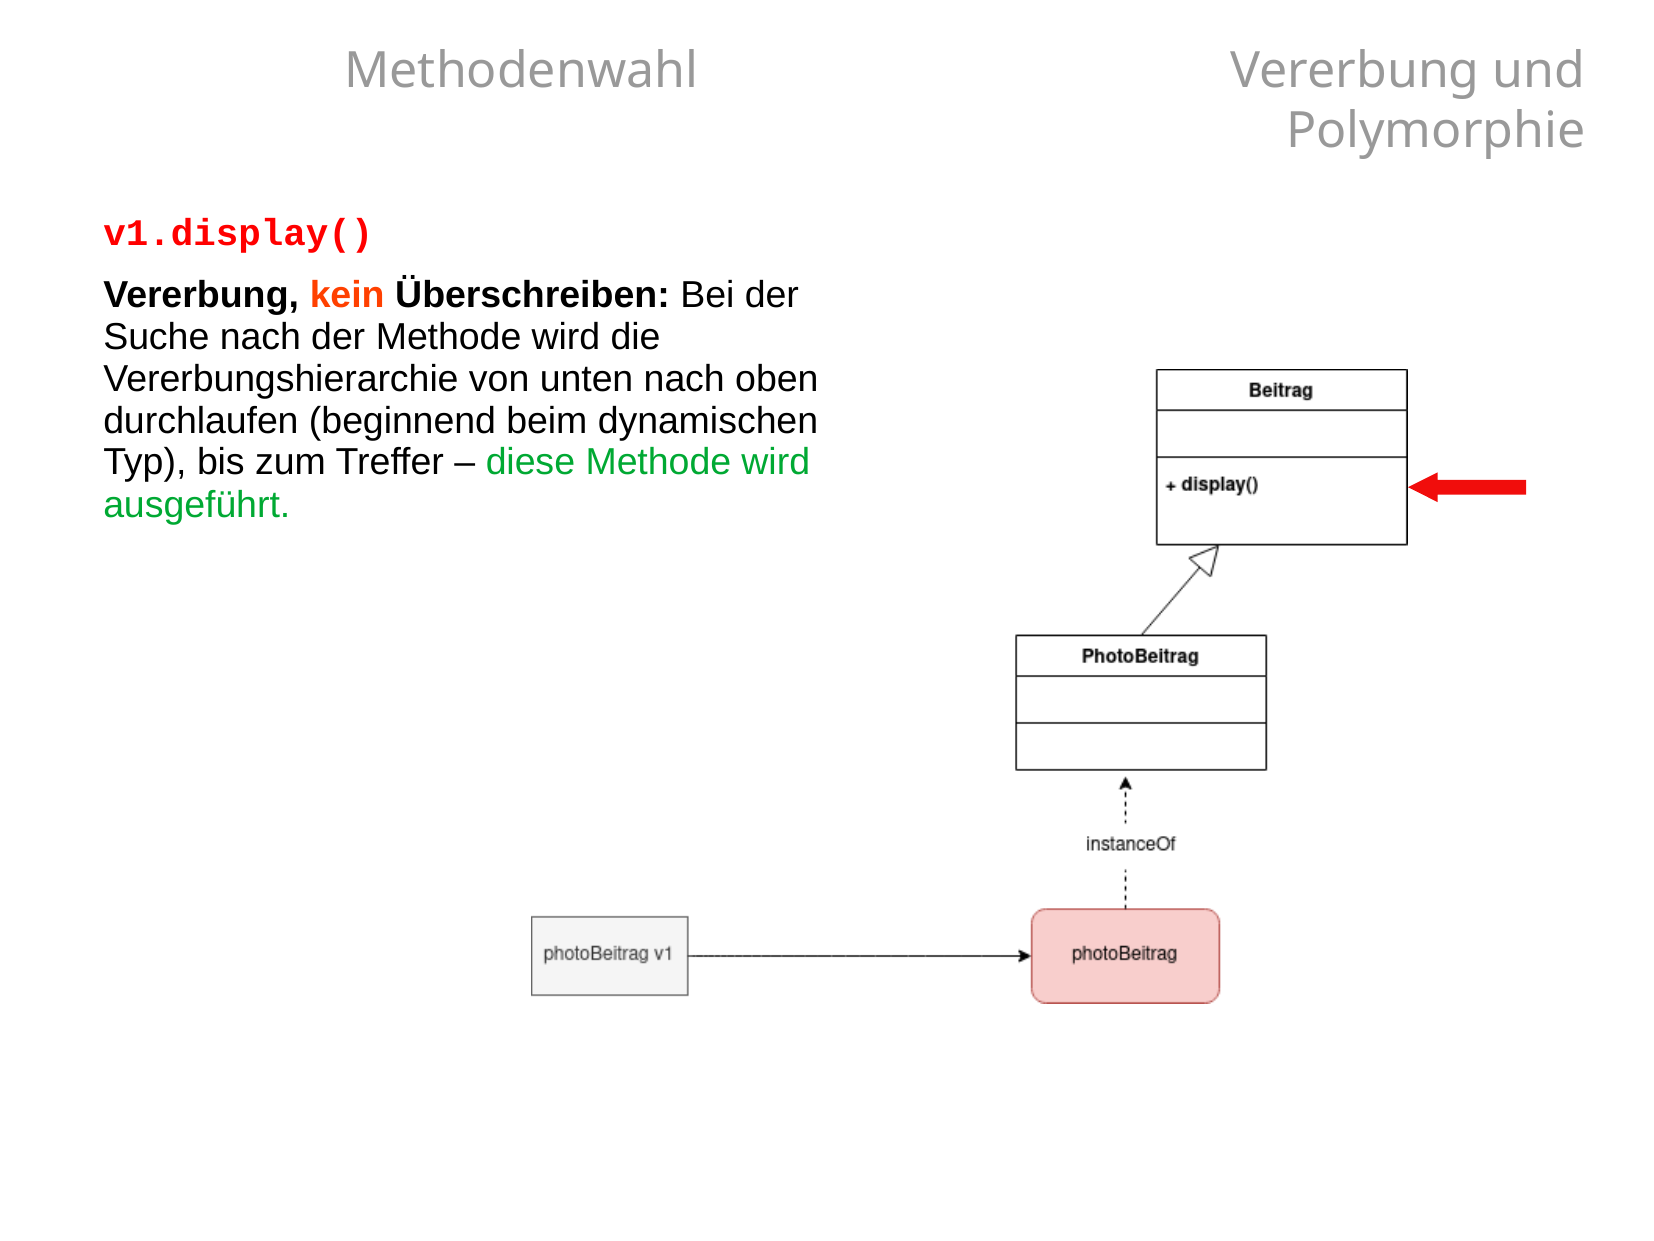

Methodenwahl 								Vererbung und Polymorphie
v1.display()
Vererbung, kein Überschreiben: Bei der Suche nach der Methode wird die Vererbungshierarchie von unten nach oben durchlaufen (beginnend beim dynamischen Typ), bis zum Treffer – diese Methode wird ausgeführt.